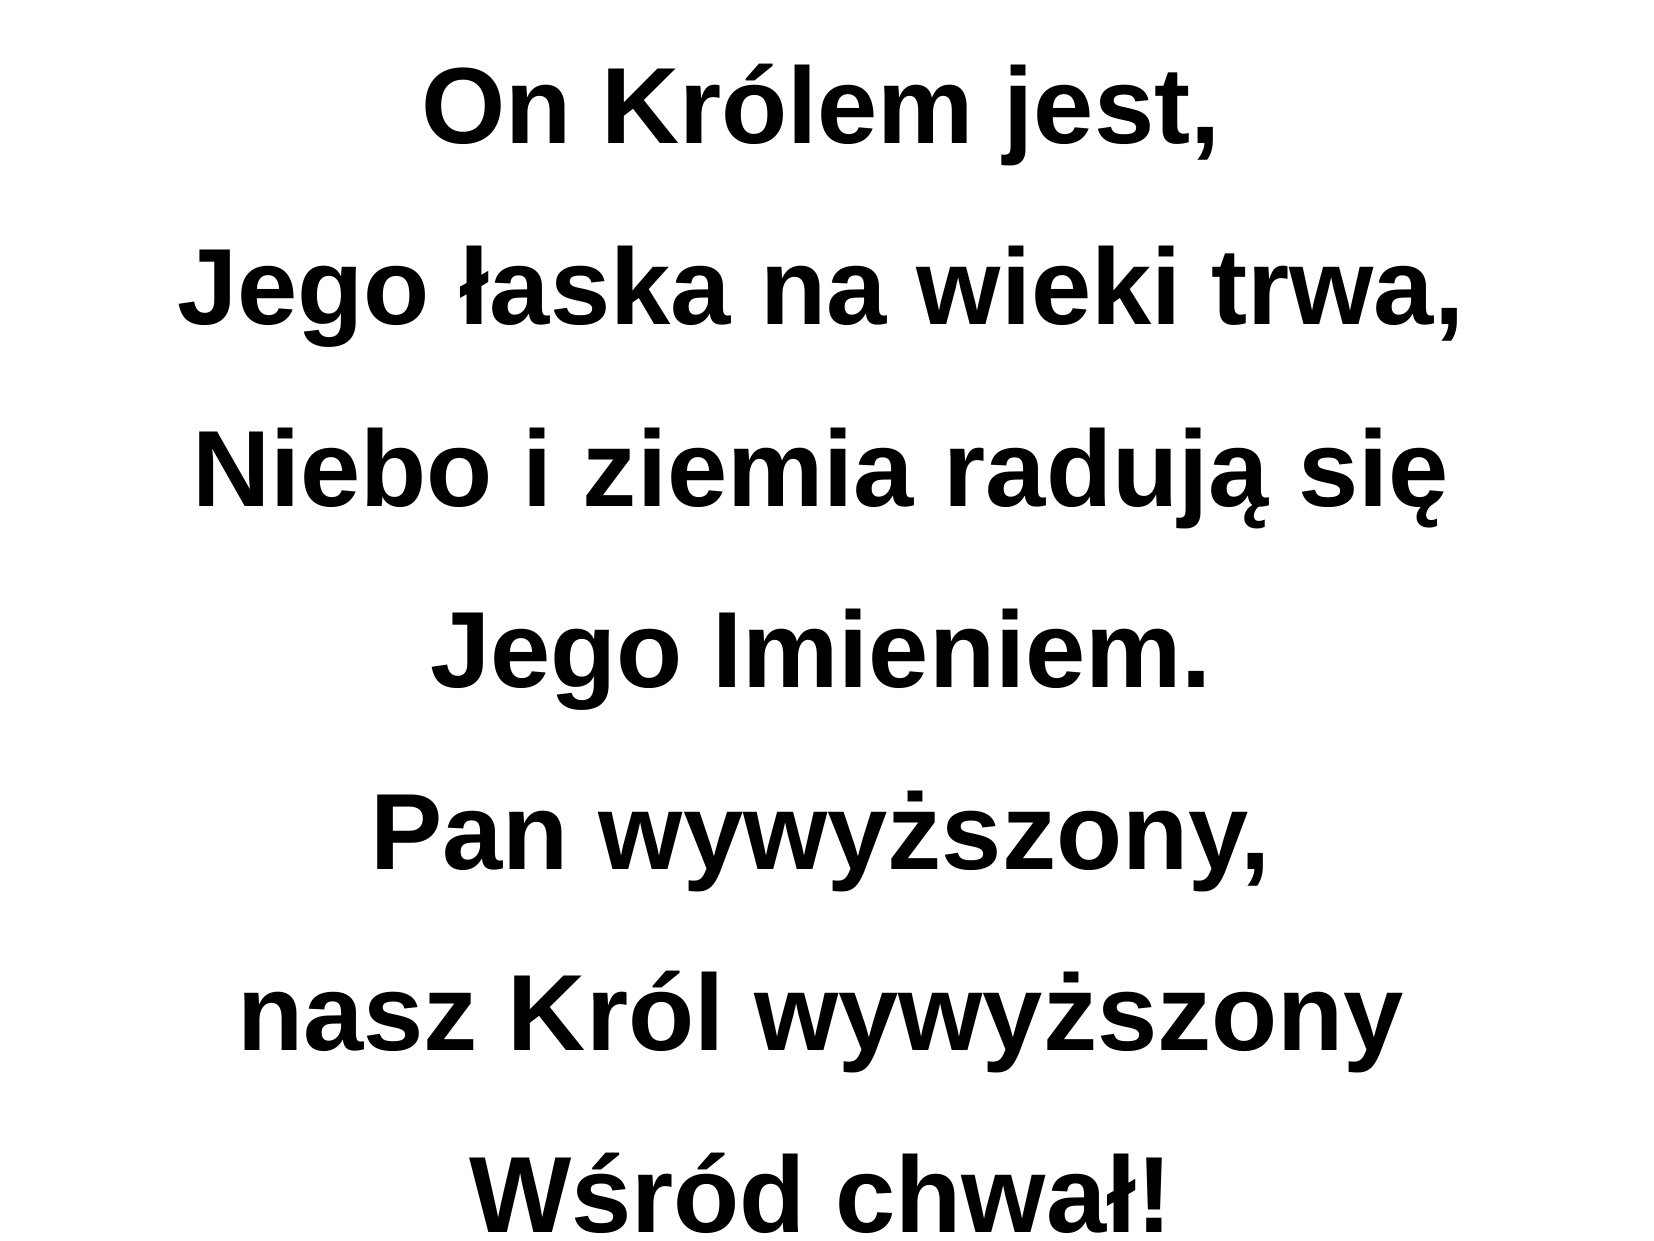

# On Królem jest,
Jego łaska na wieki trwa,
Niebo i ziemia radują się
Jego Imieniem.
Pan wywyższony,
nasz Król wywyższony
Wśród chwał!